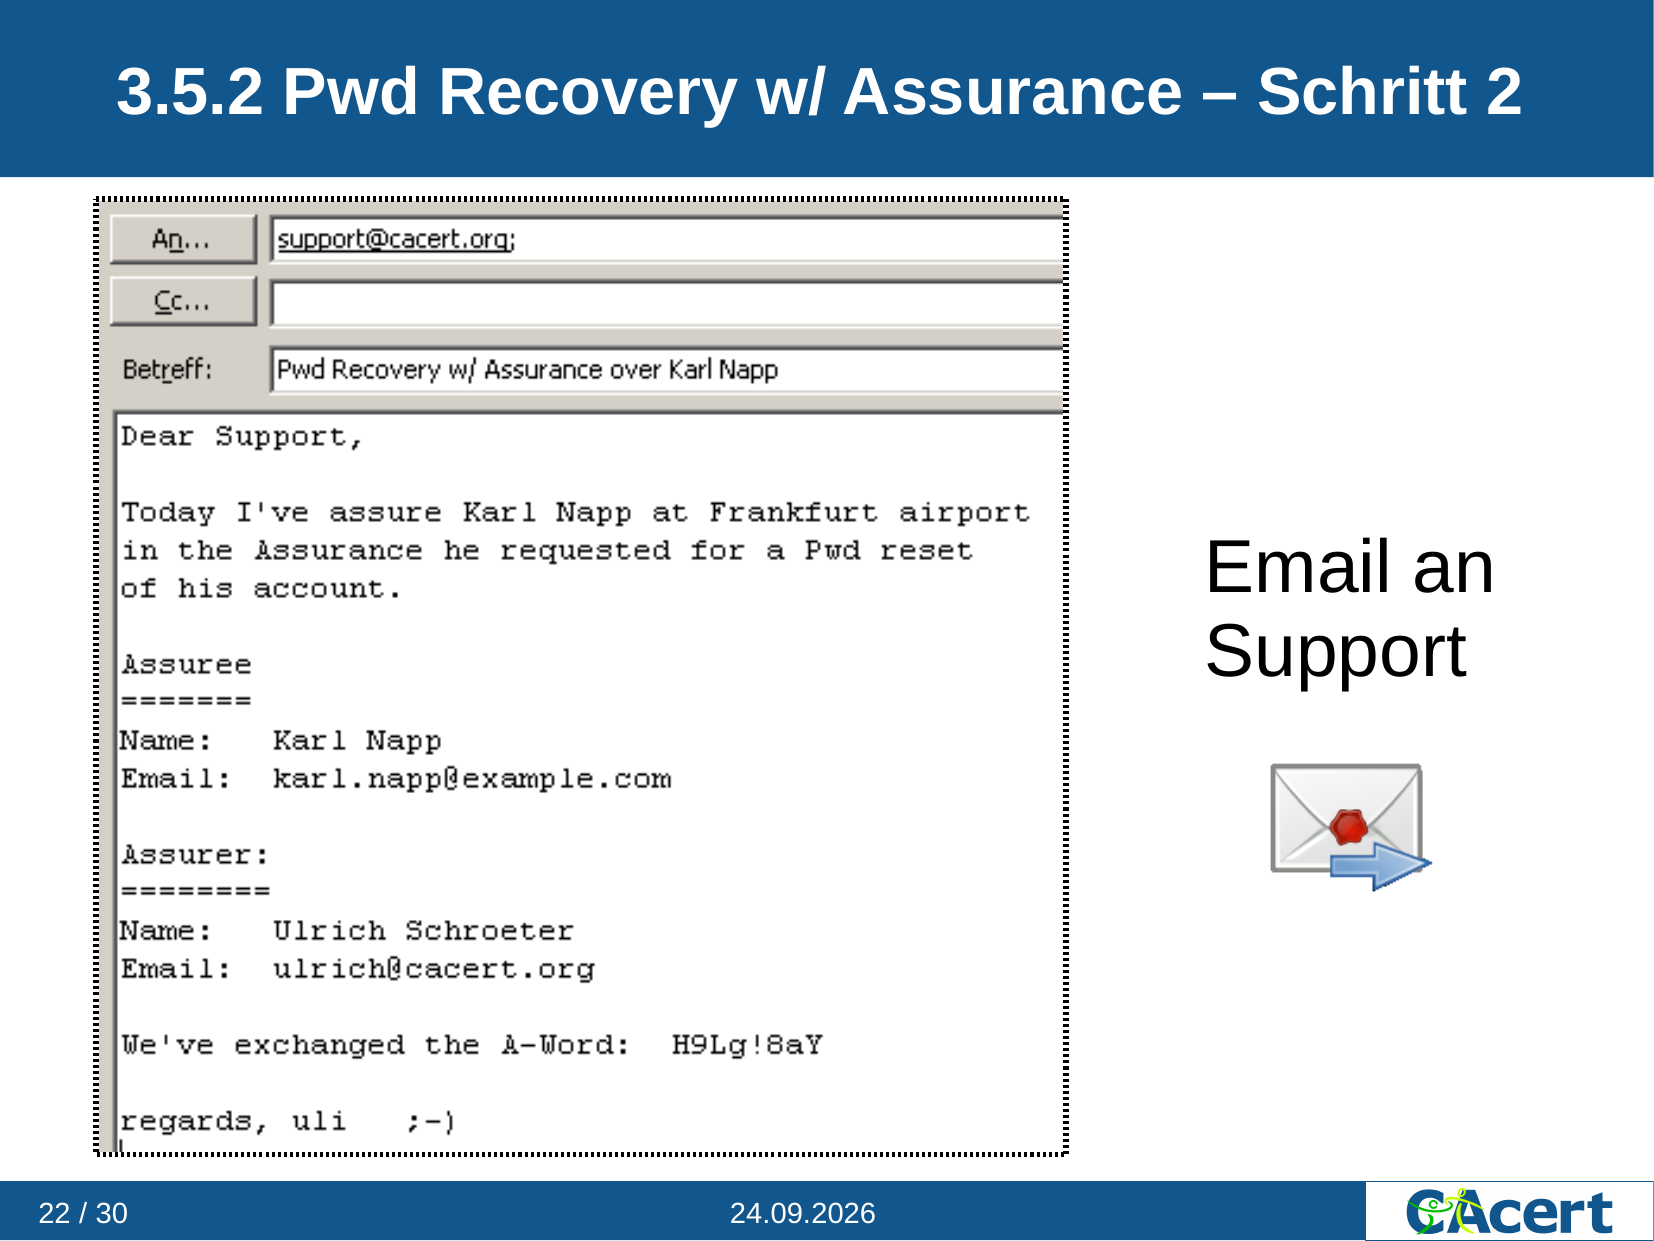

# 3.5.2 Pwd Recovery w/ Assurance – Schritt 2
Email an
Support